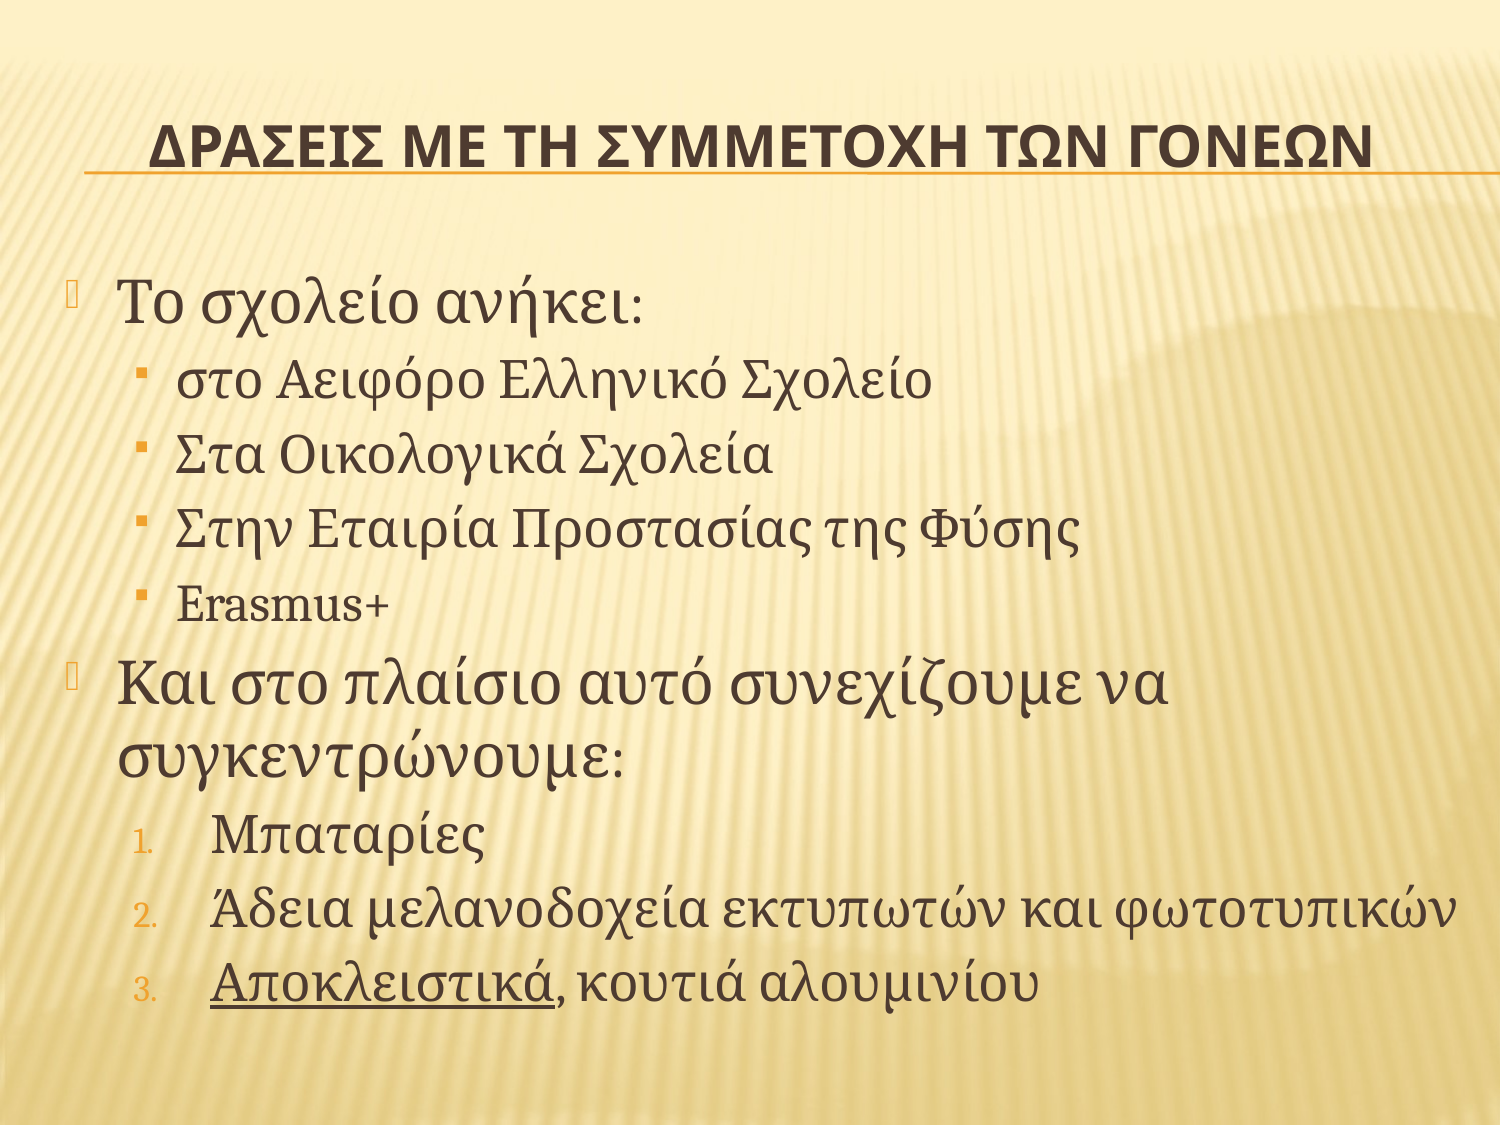

# ΔΡΑΣΕΙΣ ΜΕ ΤΗ ΣΥΜΜΕΤΟΧΗ ΤΩΝ ΓΟΝΕΩΝ
Το σχολείο ανήκει:
στο Αειφόρο Ελληνικό Σχολείο
Στα Οικολογικά Σχολεία
Στην Εταιρία Προστασίας της Φύσης
Erasmus+
Και στο πλαίσιο αυτό συνεχίζουμε να συγκεντρώνουμε:
Μπαταρίες
Άδεια μελανοδοχεία εκτυπωτών και φωτοτυπικών
Αποκλειστικά, κουτιά αλουμινίου